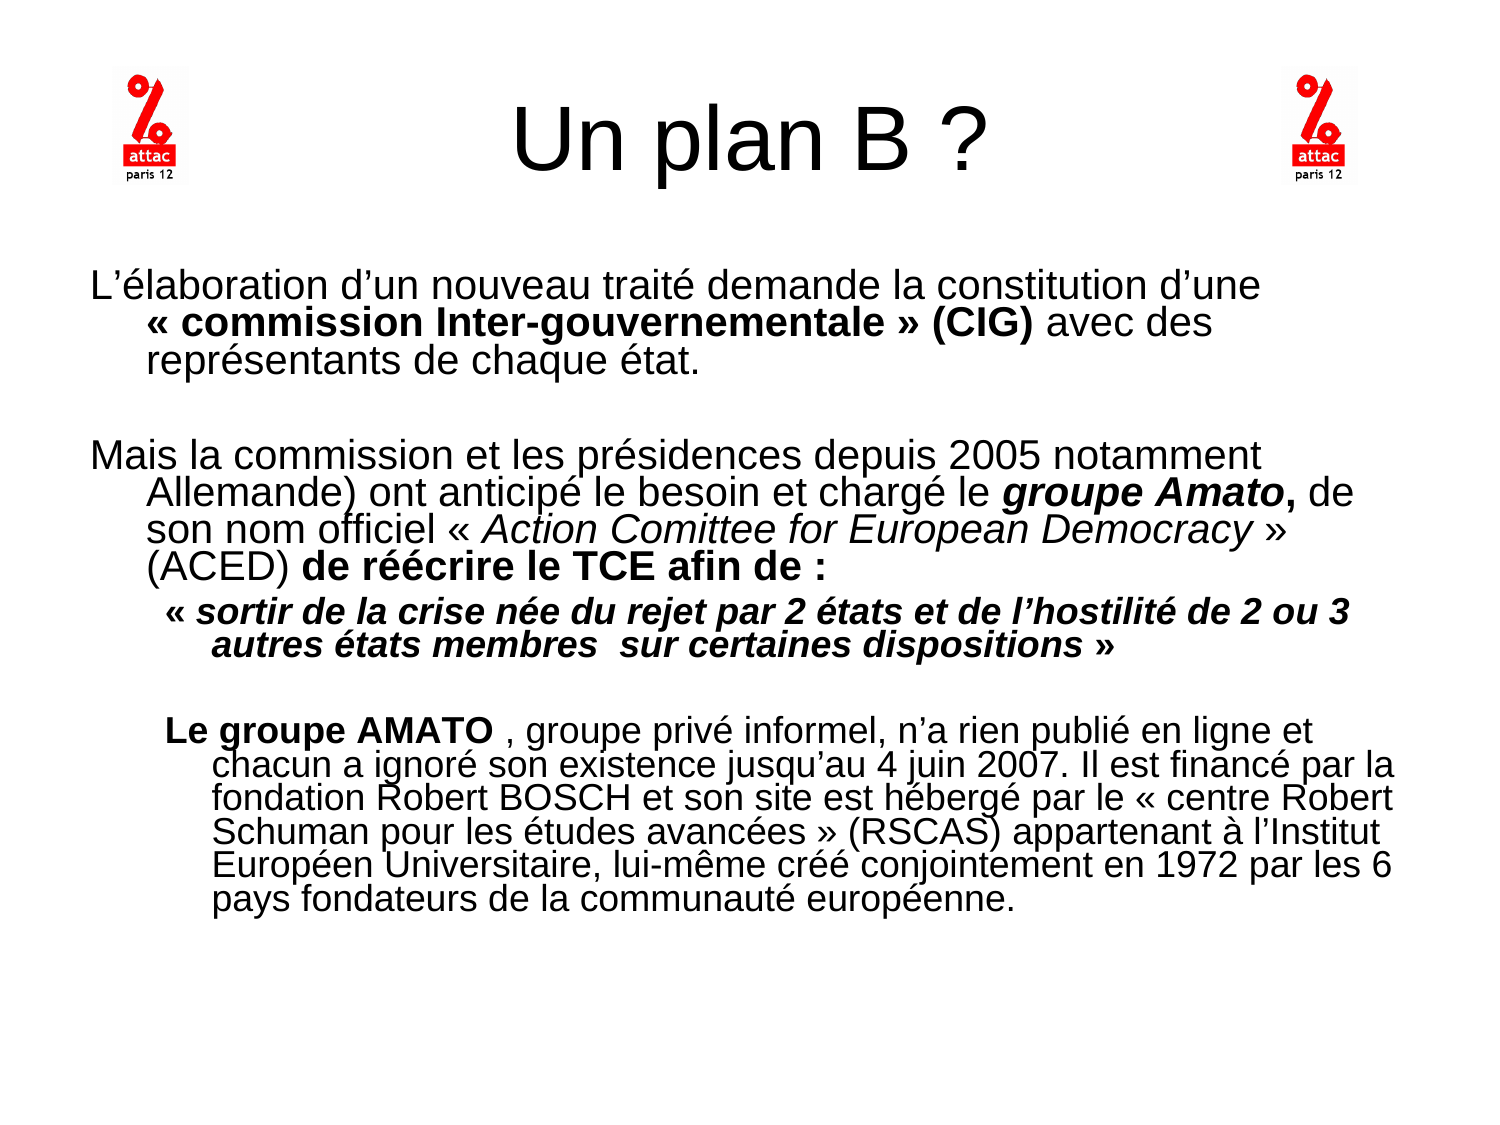

# Un plan B ?
L’élaboration d’un nouveau traité demande la constitution d’une « commission Inter-gouvernementale » (CIG) avec des représentants de chaque état.
Mais la commission et les présidences depuis 2005 notamment Allemande) ont anticipé le besoin et chargé le groupe Amato, de son nom officiel « Action Comittee for European Democracy » (ACED) de réécrire le TCE afin de :
« sortir de la crise née du rejet par 2 états et de l’hostilité de 2 ou 3 autres états membres  sur certaines dispositions »
Le groupe AMATO , groupe privé informel, n’a rien publié en ligne et chacun a ignoré son existence jusqu’au 4 juin 2007. Il est financé par la fondation Robert BOSCH et son site est hébergé par le « centre Robert Schuman pour les études avancées » (RSCAS) appartenant à l’Institut Européen Universitaire, lui-même créé conjointement en 1972 par les 6 pays fondateurs de la communauté européenne.